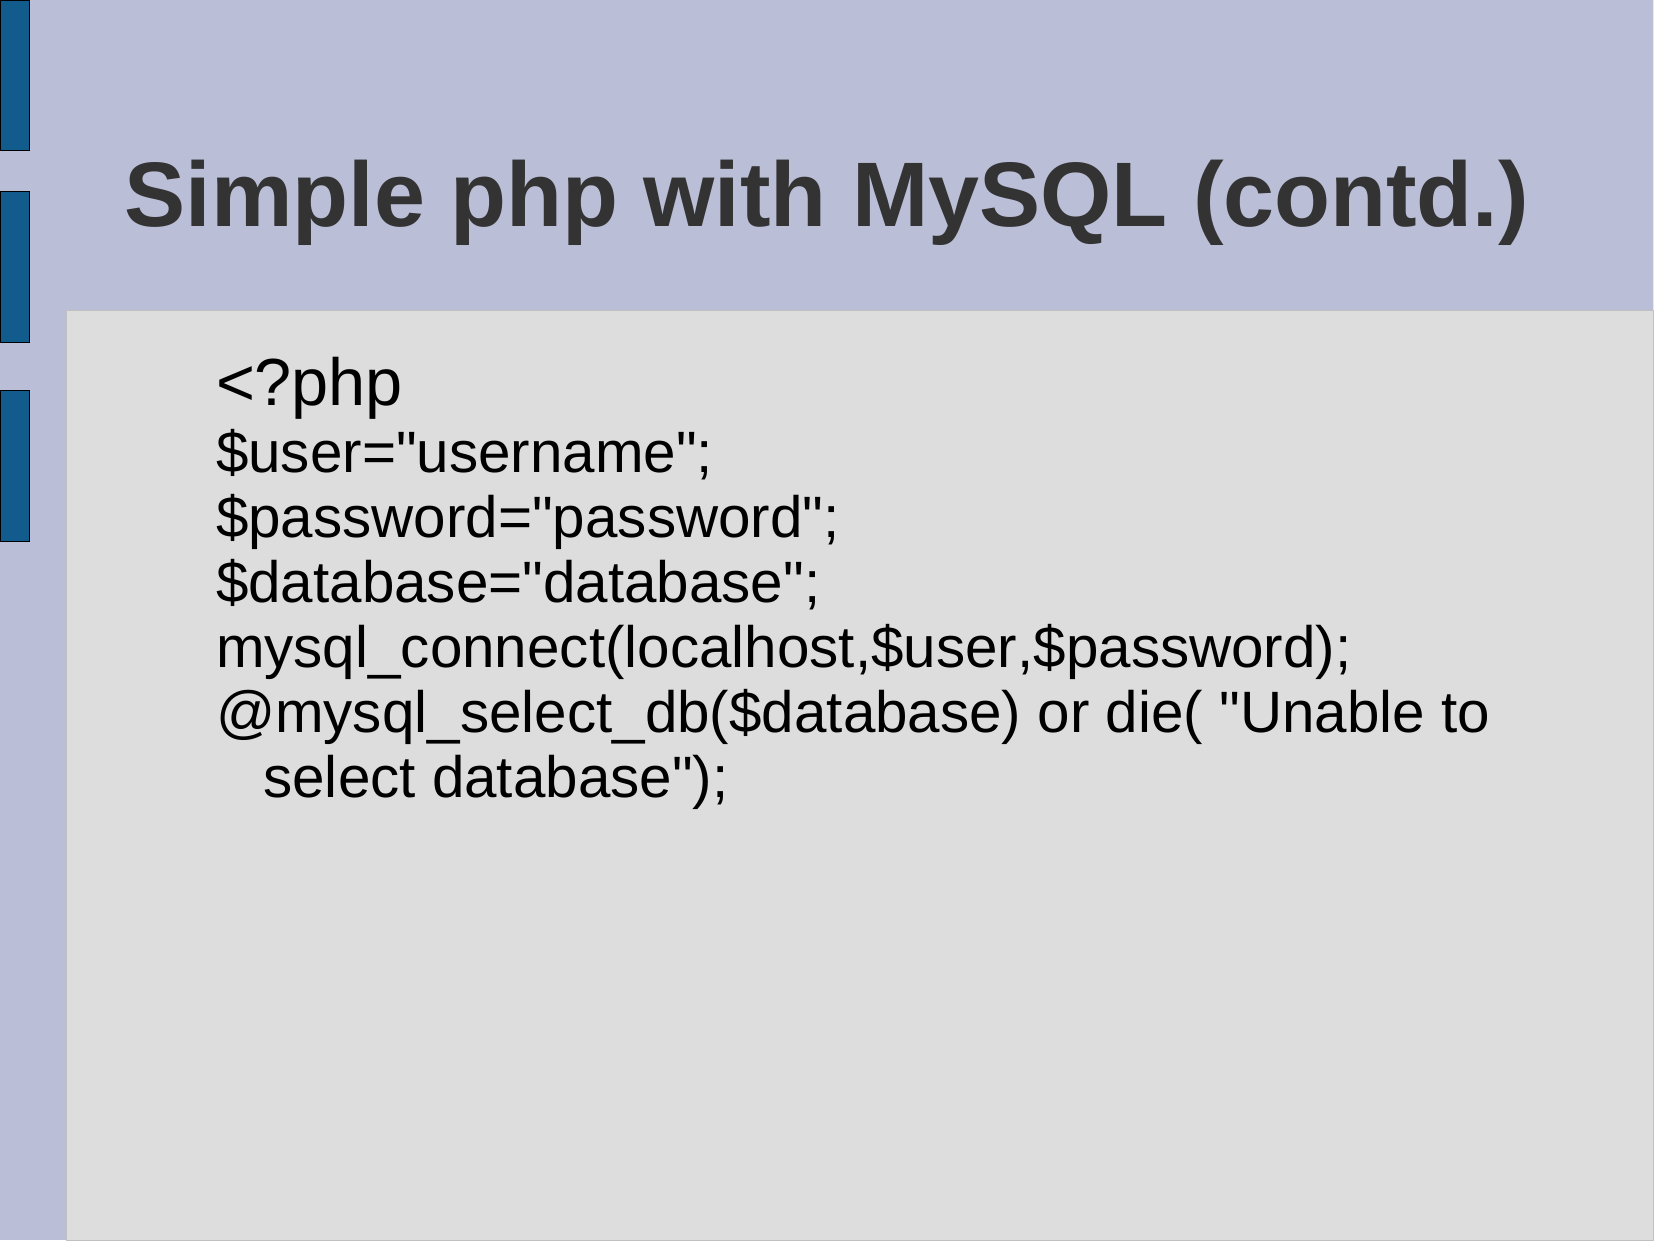

# Simple php with MySQL (contd.)
<?php
$user="username";
$password="password";
$database="database";
mysql_connect(localhost,$user,$password);
@mysql_select_db($database) or die( "Unable to select database");